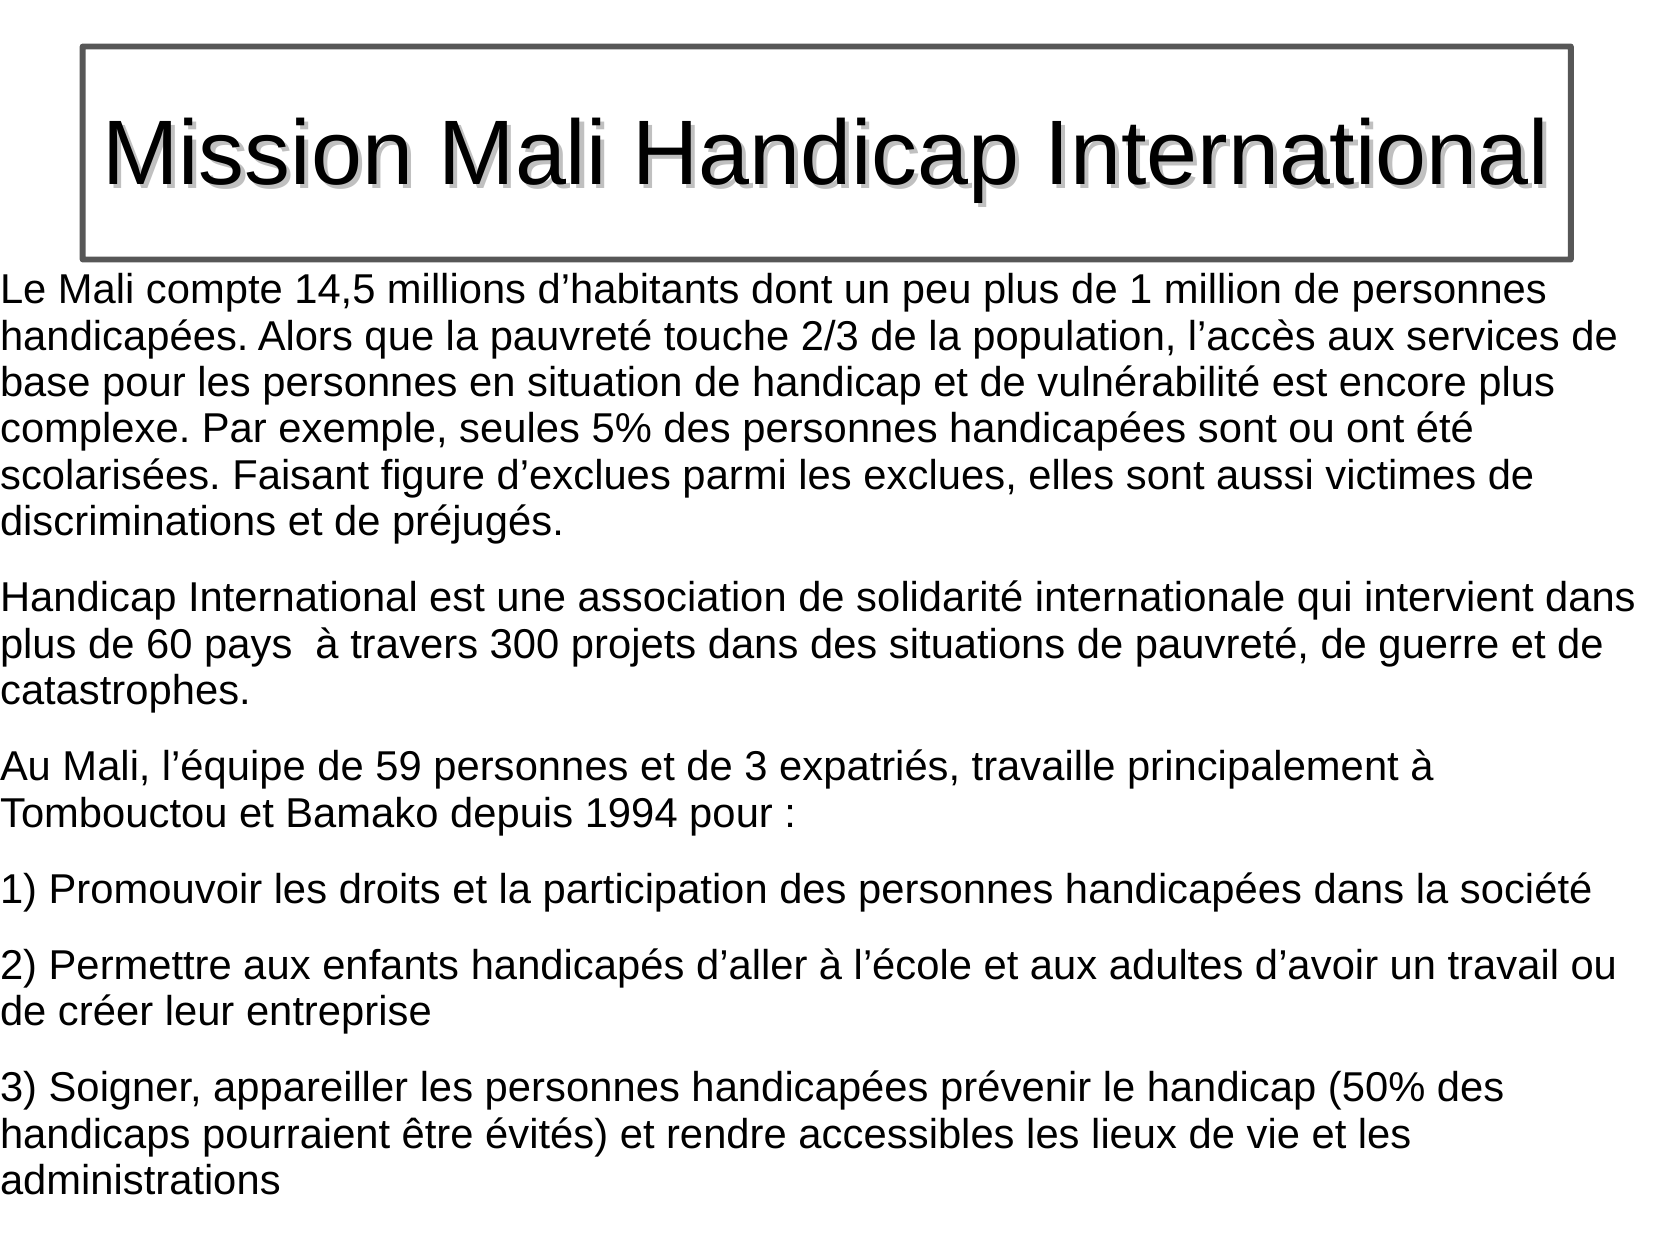

# Mission Mali Handicap International
Le Mali compte 14,5 millions d’habitants dont un peu plus de 1 million de personnes handicapées. Alors que la pauvreté touche 2/3 de la population, l’accès aux services de base pour les personnes en situation de handicap et de vulnérabilité est encore plus complexe. Par exemple, seules 5% des personnes handicapées sont ou ont été scolarisées. Faisant figure d’exclues parmi les exclues, elles sont aussi victimes de discriminations et de préjugés.
Handicap International est une association de solidarité internationale qui intervient dans plus de 60 pays à travers 300 projets dans des situations de pauvreté, de guerre et de catastrophes.
Au Mali, l’équipe de 59 personnes et de 3 expatriés, travaille principalement à Tombouctou et Bamako depuis 1994 pour :
1) Promouvoir les droits et la participation des personnes handicapées dans la société
2) Permettre aux enfants handicapés d’aller à l’école et aux adultes d’avoir un travail ou de créer leur entreprise
3) Soigner, appareiller les personnes handicapées prévenir le handicap (50% des handicaps pourraient être évités) et rendre accessibles les lieux de vie et les administrations